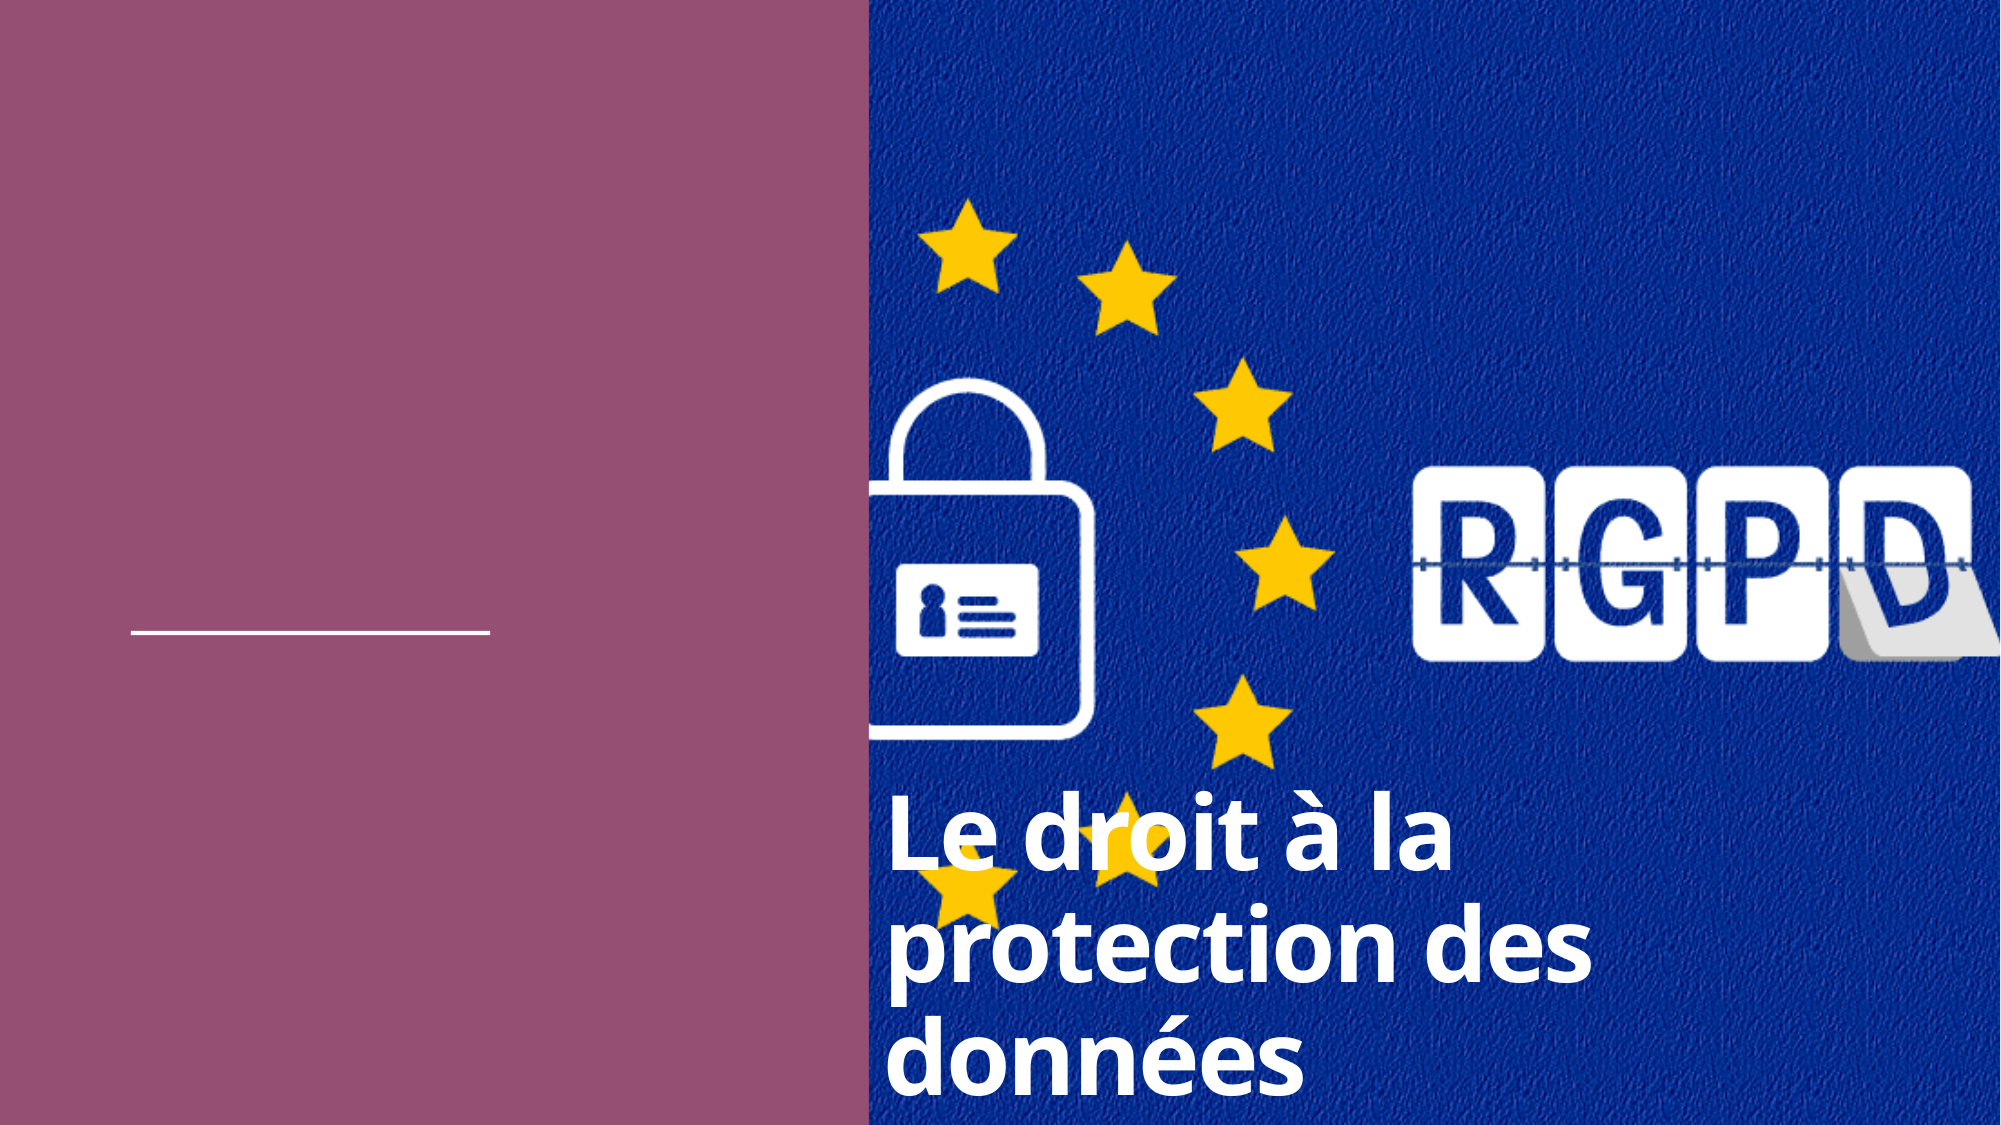

# Le droit à la protection des données